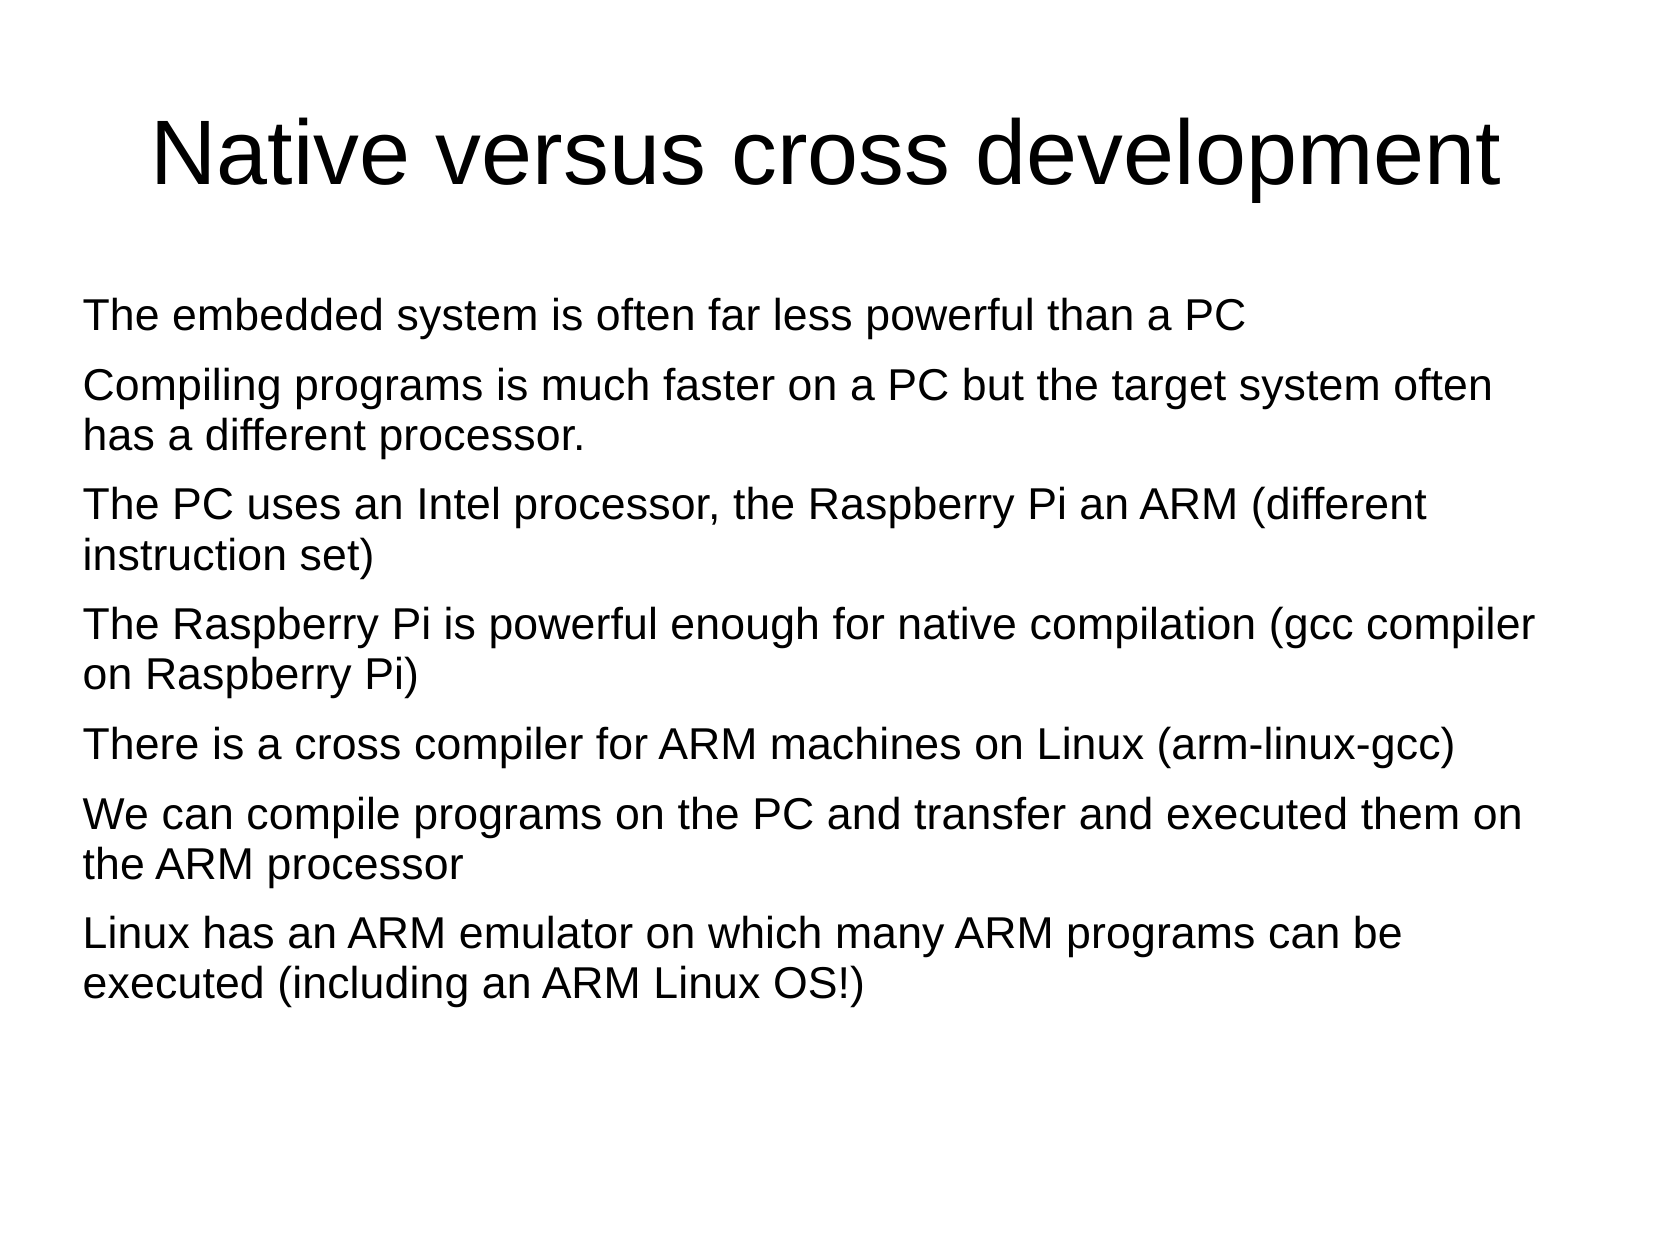

# Native versus cross development
The embedded system is often far less powerful than a PC
Compiling programs is much faster on a PC but the target system often has a different processor.
The PC uses an Intel processor, the Raspberry Pi an ARM (different instruction set)
The Raspberry Pi is powerful enough for native compilation (gcc compiler on Raspberry Pi)
There is a cross compiler for ARM machines on Linux (arm-linux-gcc)
We can compile programs on the PC and transfer and executed them on the ARM processor
Linux has an ARM emulator on which many ARM programs can be executed (including an ARM Linux OS!)